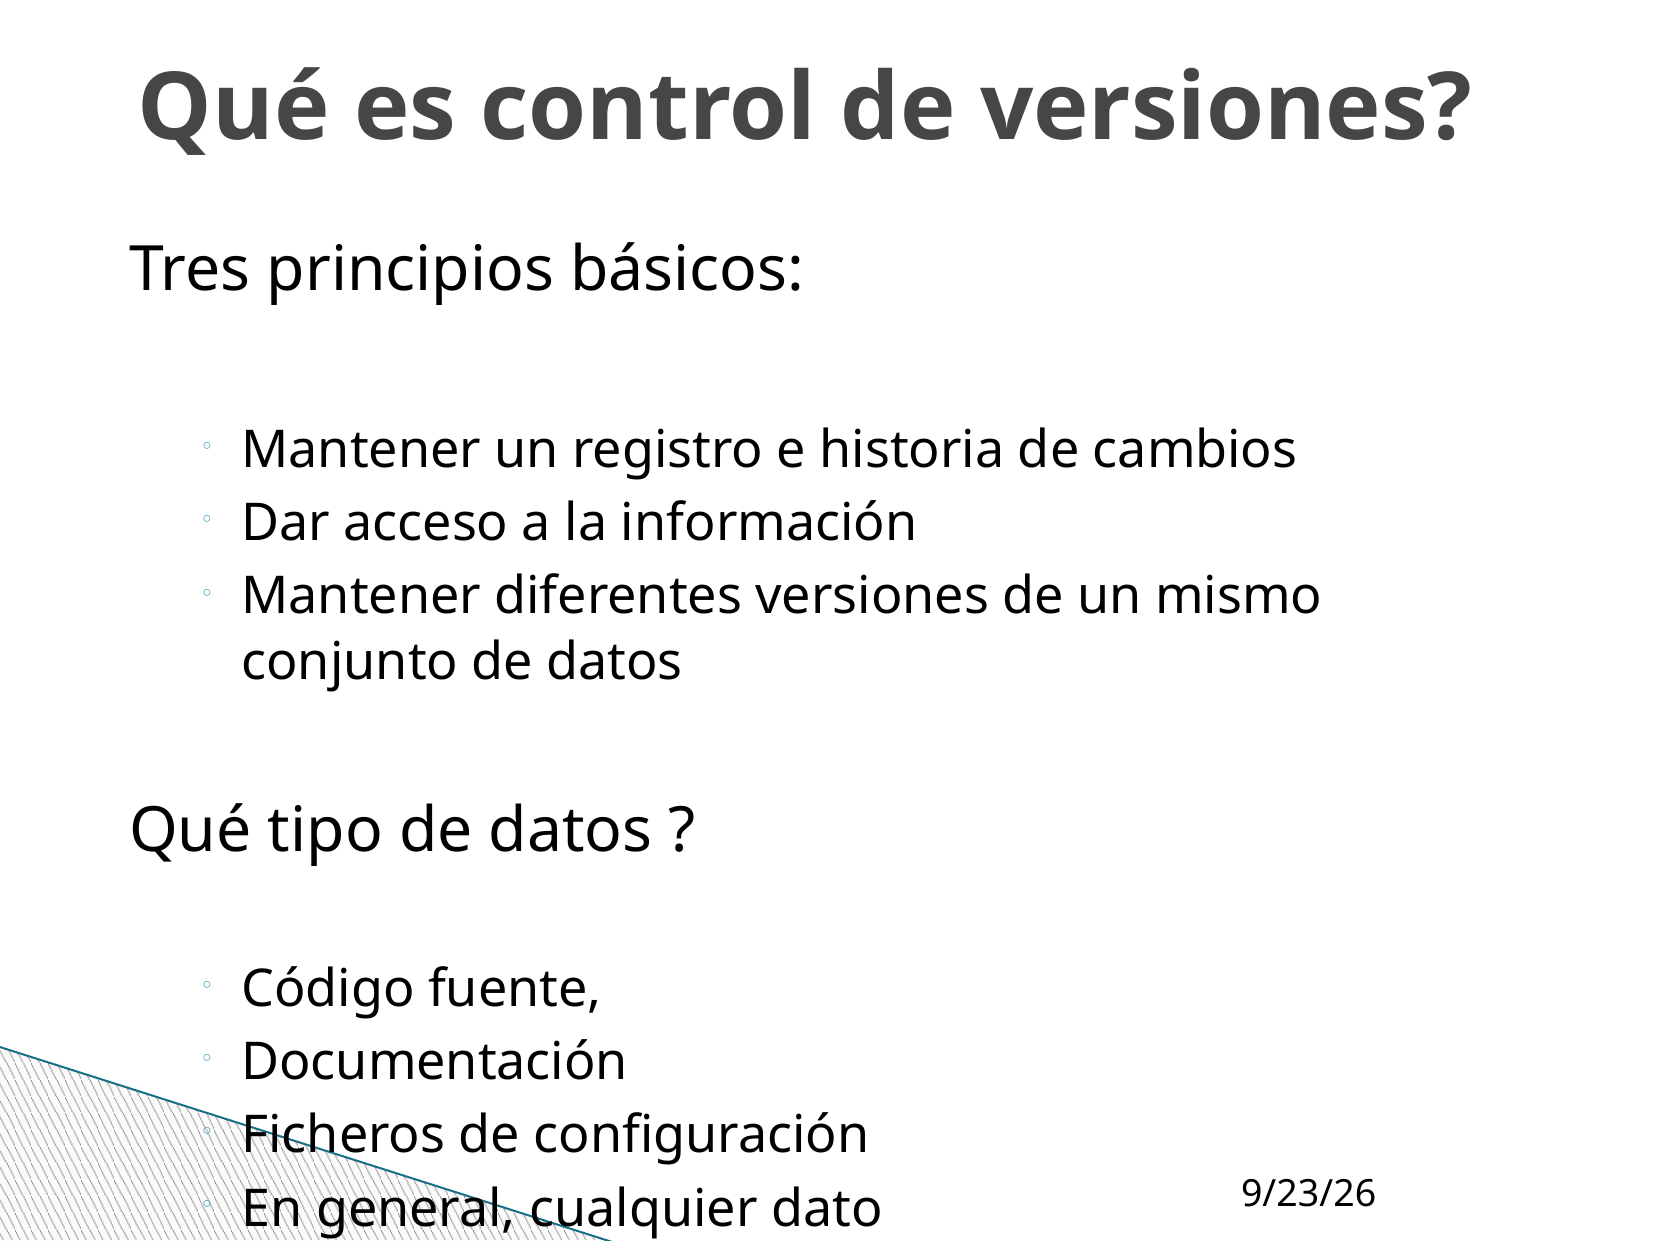

Qué es control de versiones?
# Tres principios básicos:
Mantener un registro e historia de cambios ‏
Dar acceso a la información ‏
Mantener diferentes versiones de un mismo conjunto de datos
Qué tipo de datos ?
Código fuente,
Documentación
Ficheros de configuración
En general, cualquier dato‏